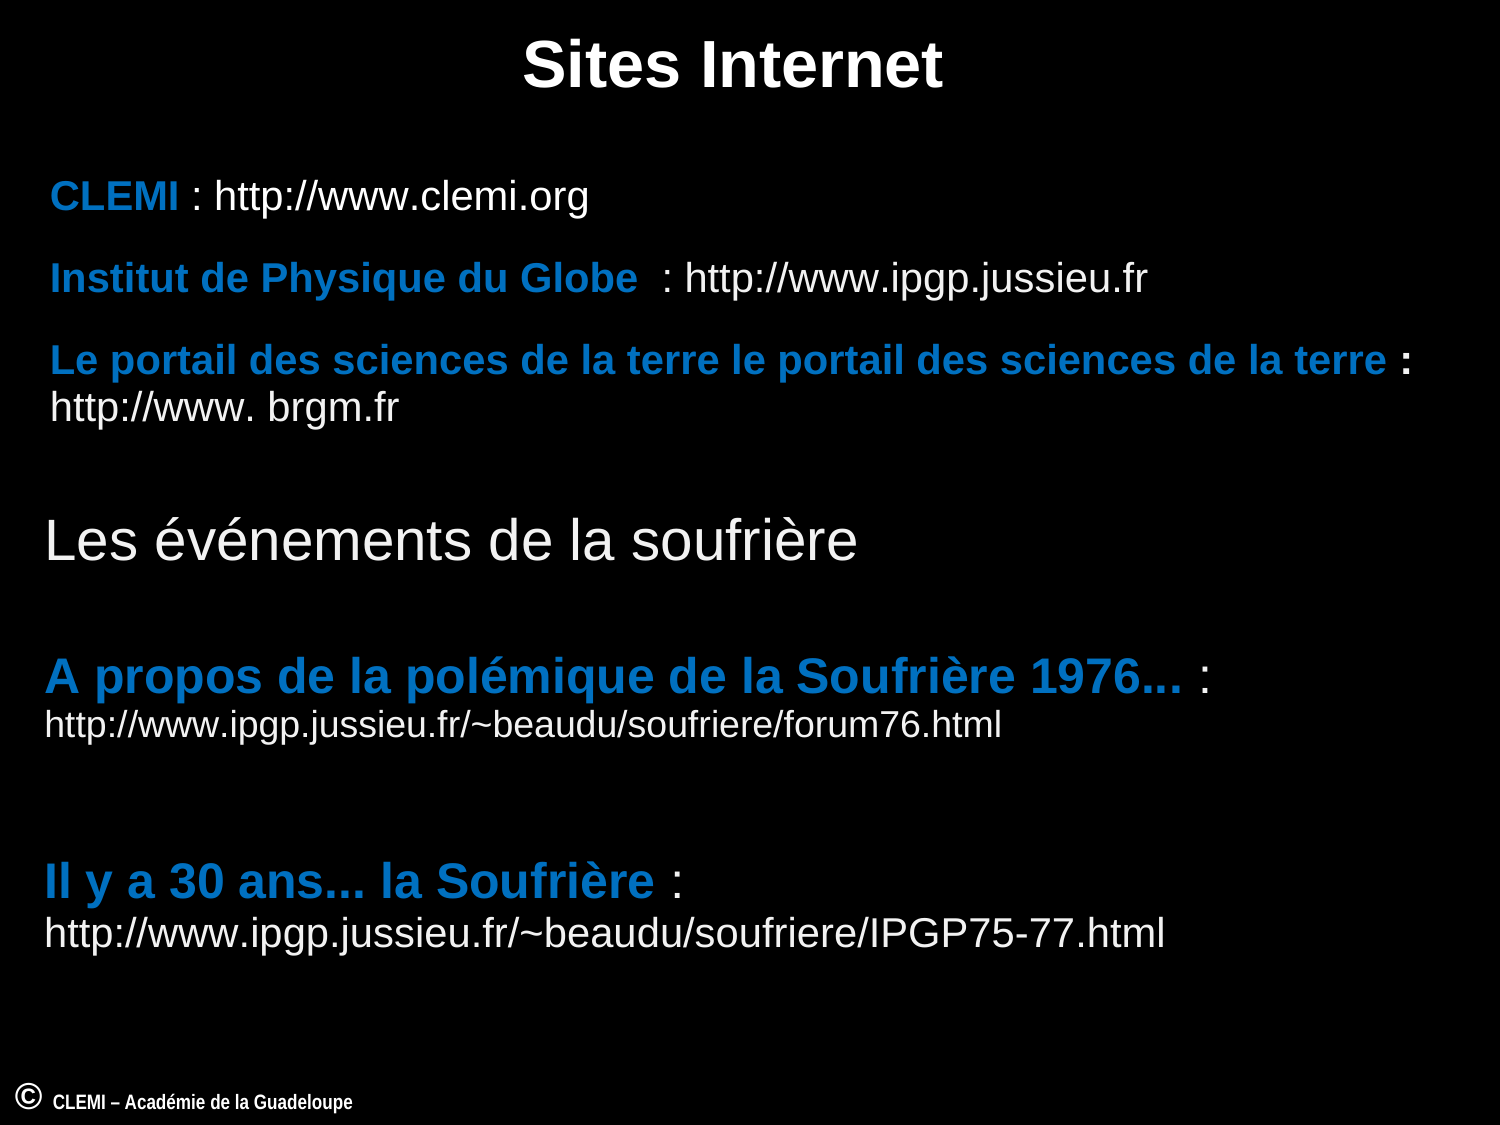

# Sites Internet
CLEMI : http://www.clemi.org
Institut de Physique du Globe : http://www.ipgp.jussieu.fr
Le portail des sciences de la terre le portail des sciences de la terre : http://www. brgm.fr
Les événements de la soufrière
A propos de la polémique de la Soufrière 1976... : http://www.ipgp.jussieu.fr/~beaudu/soufriere/forum76.html
Il y a 30 ans... la Soufrière : http://www.ipgp.jussieu.fr/~beaudu/soufriere/IPGP75-77.html
© CLEMI – Académie de la Guadeloupe